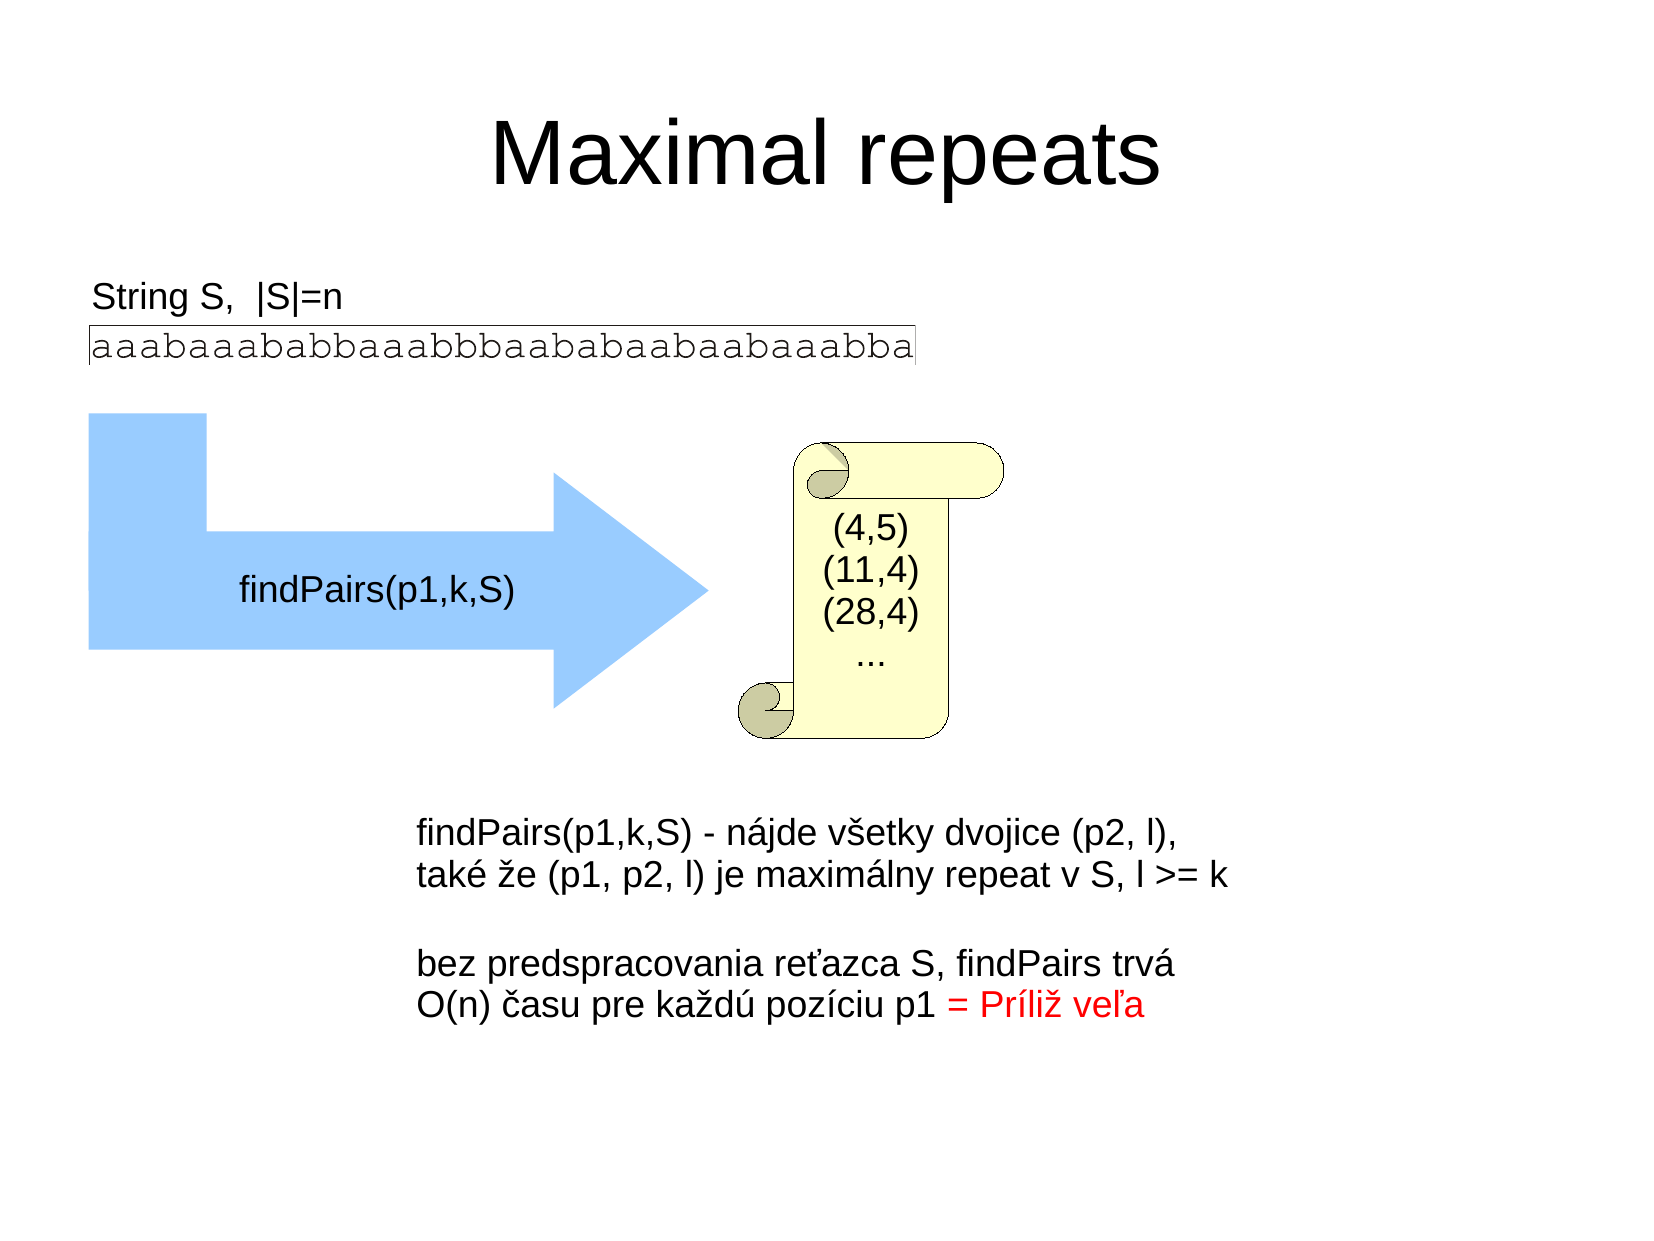

# Maximal repeats
String S, |S|=n
(4,5)
(11,4)
(28,4)
...
findPairs(p1,k,S)
findPairs(p1,k,S) - nájde všetky dvojice (p2, l),
také že (p1, p2, l) je maximálny repeat v S, l >= k
bez predspracovania reťazca S, findPairs trvá O(n) času pre každú pozíciu p1 = Príliž veľa